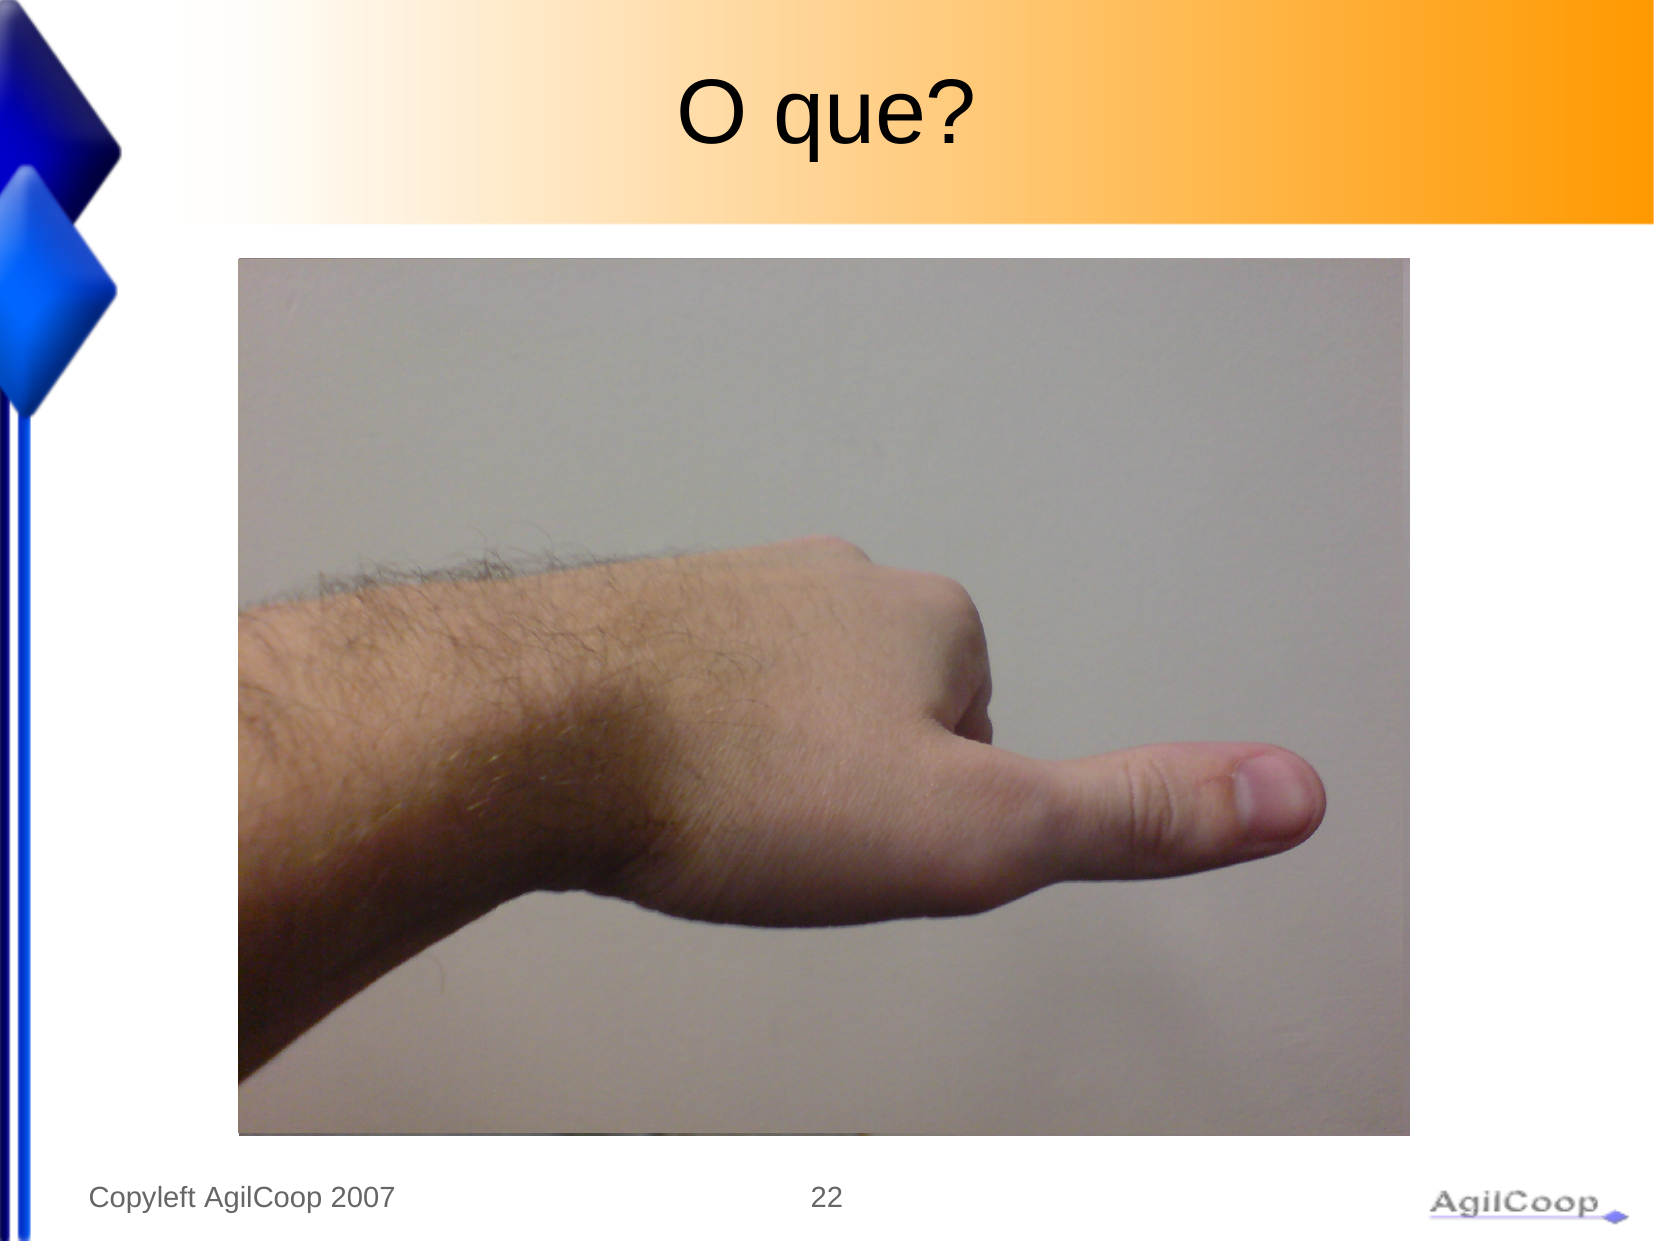

# O que?
Copyleft AgilCoop 2007
22